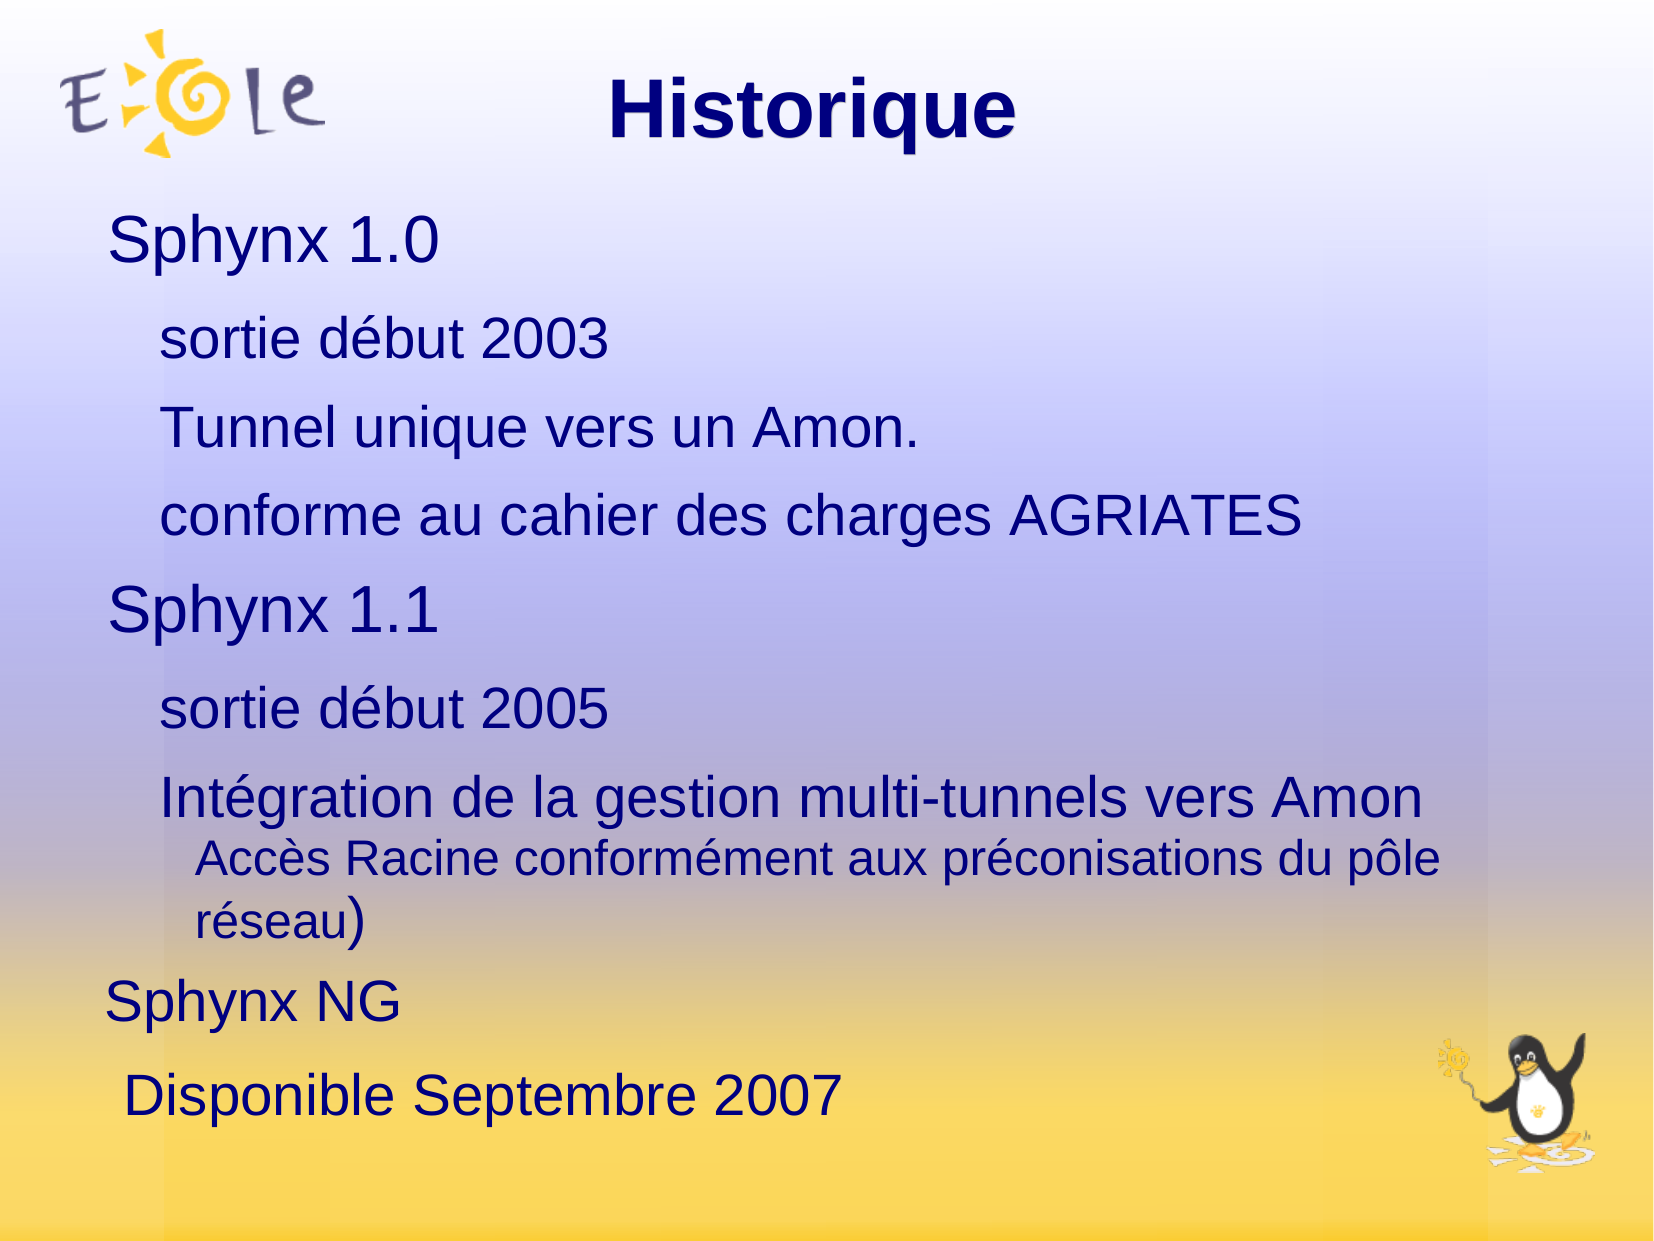

Historique
# Sphynx 1.0
sortie début 2003
Tunnel unique vers un Amon.
conforme au cahier des charges AGRIATES
 Sphynx 1.1
sortie début 2005
Intégration de la gestion multi-tunnels vers Amon Accès Racine conformément aux préconisations du pôle réseau)
 Sphynx NG
Disponible Septembre 2007